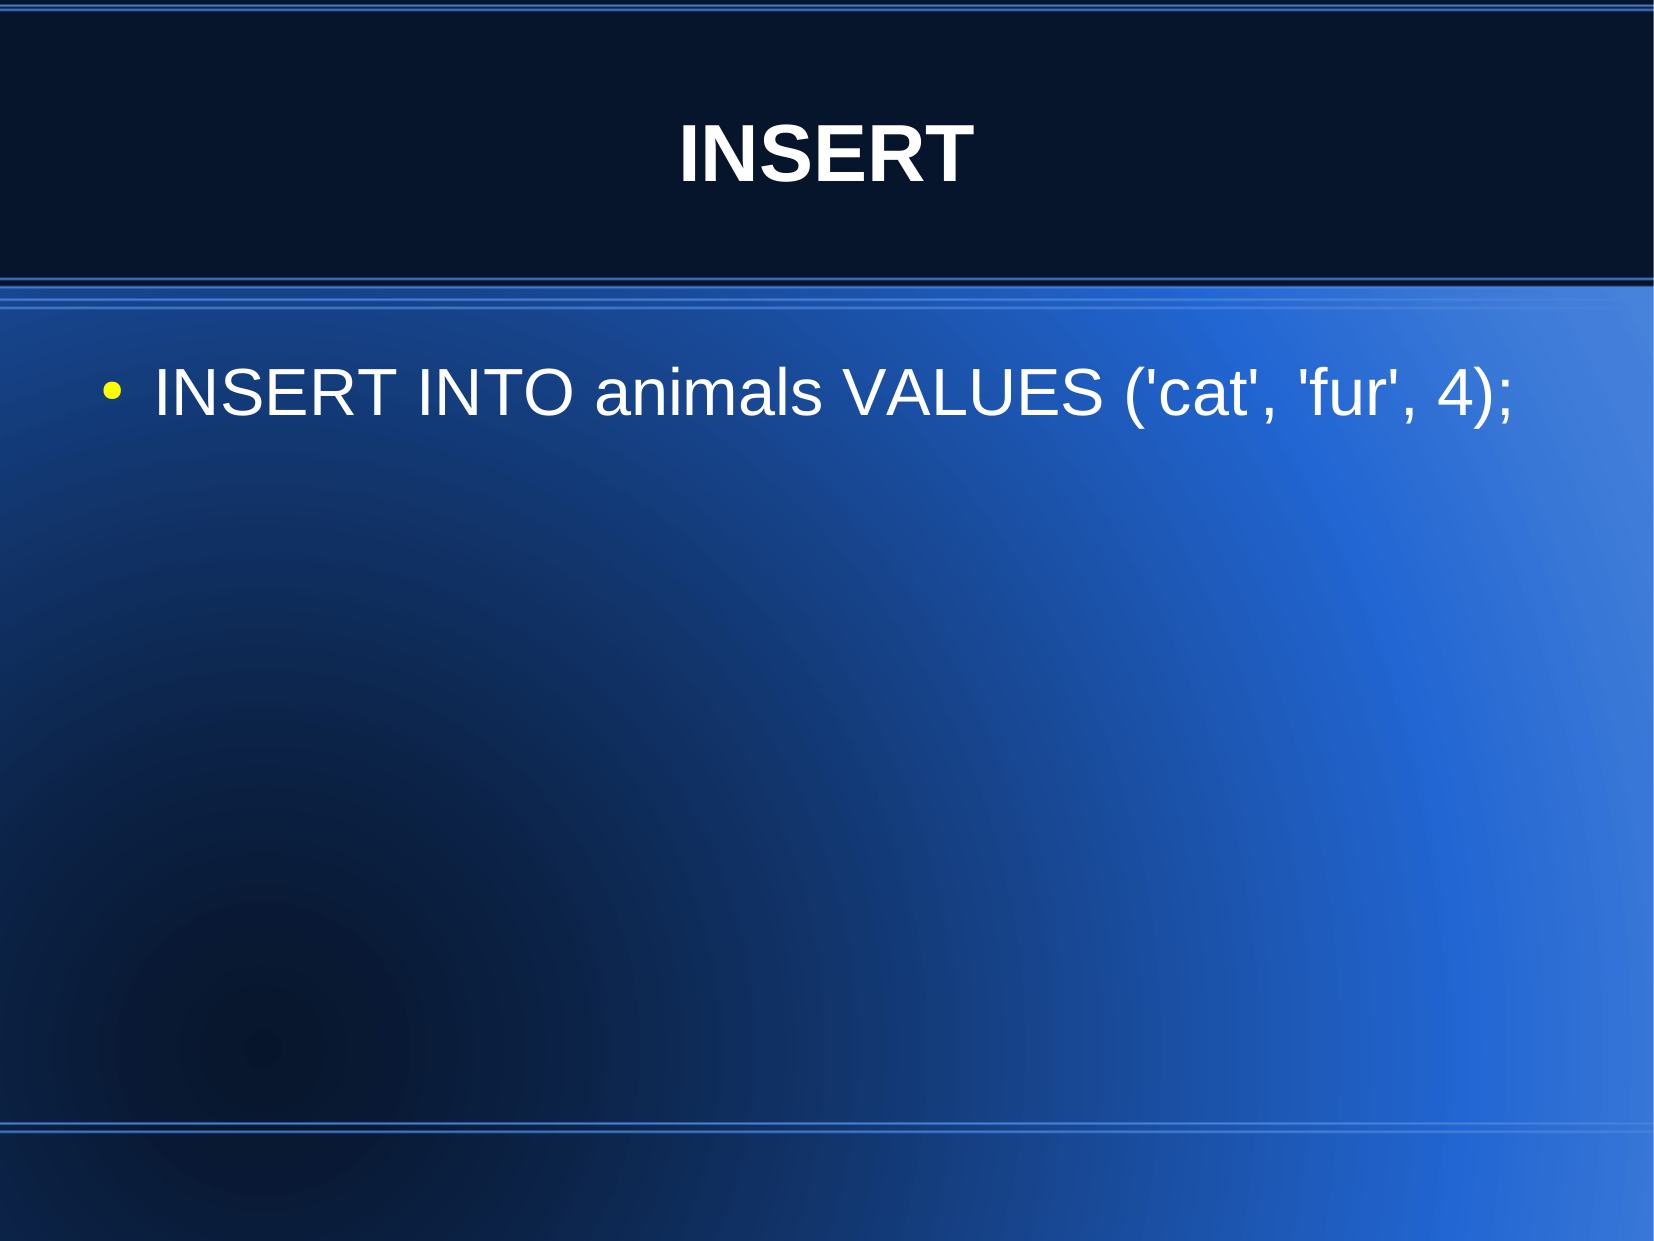

# INSERT
INSERT INTO animals VALUES ('cat', 'fur', 4);